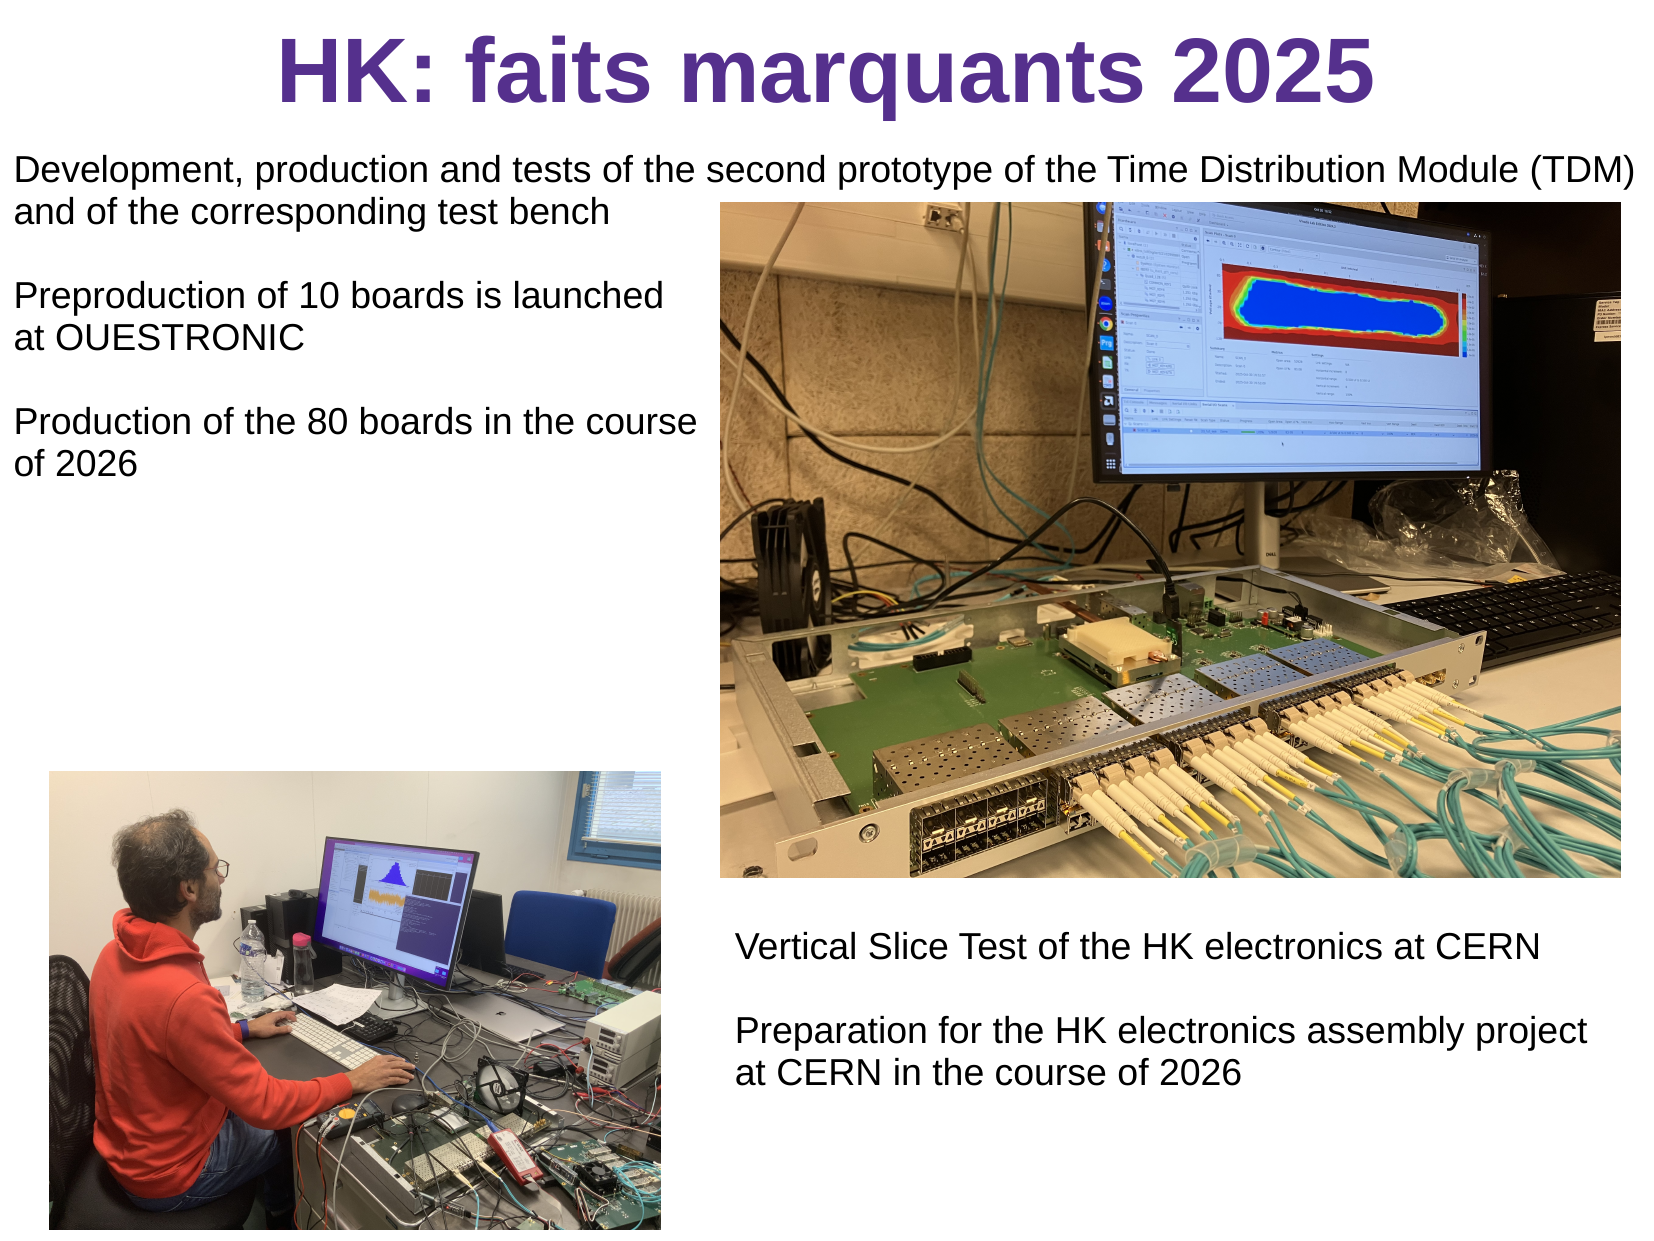

# HK: faits marquants 2025
Development, production and tests of the second prototype of the Time Distribution Module (TDM)
and of the corresponding test bench
Preproduction of 10 boards is launched
at OUESTRONIC
Production of the 80 boards in the course
of 2026
Vertical Slice Test of the HK electronics at CERN
Preparation for the HK electronics assembly project
at CERN in the course of 2026